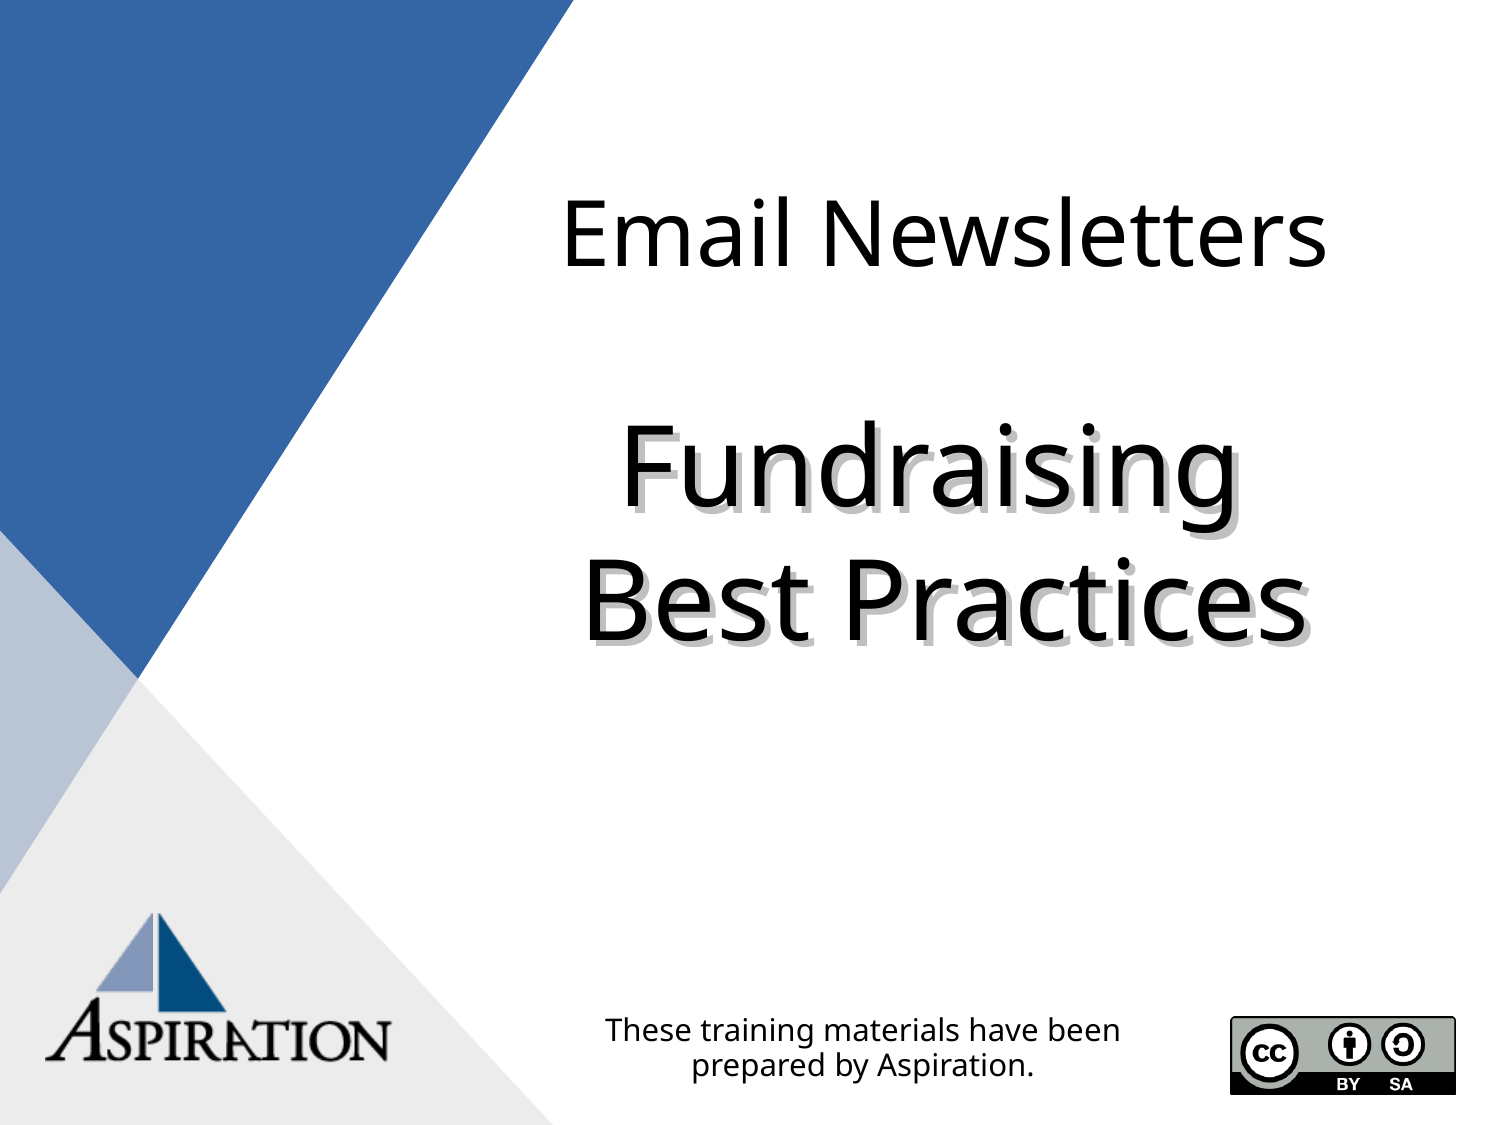

# Email Newsletters
Fundraising
Best Practices
These training materials have been prepared by Aspiration.